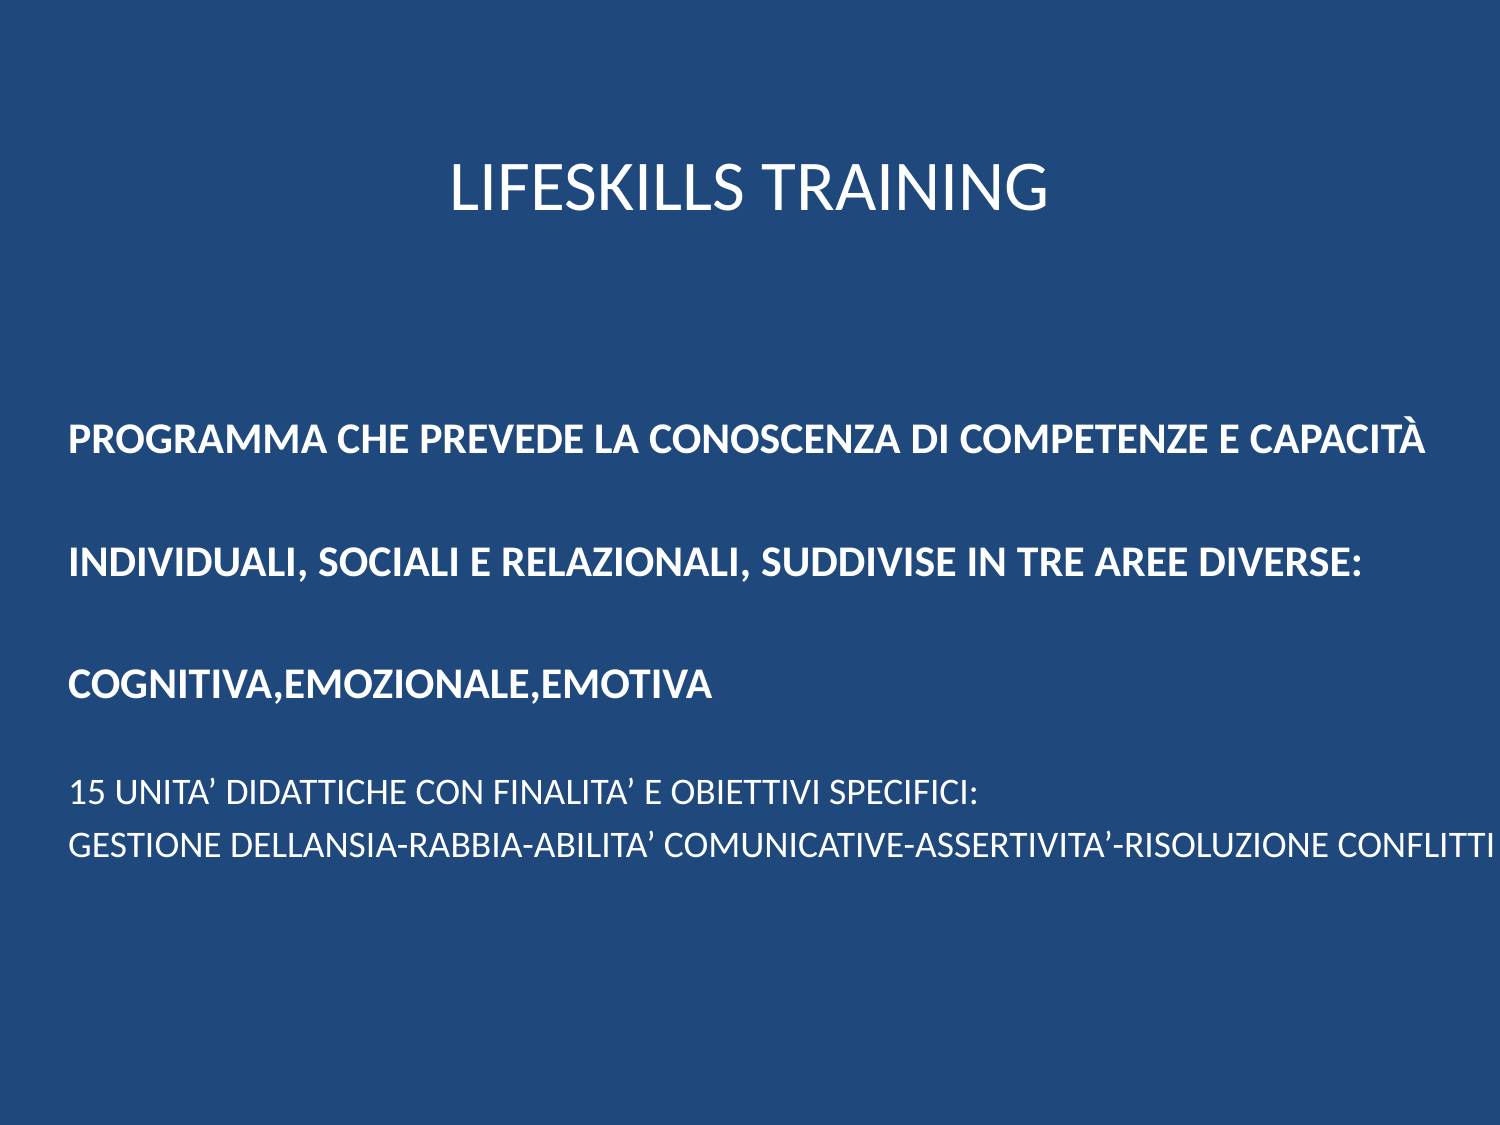

# LIFESKILLS TRAINING
PROGRAMMA CHE PREVEDE LA CONOSCENZA DI COMPETENZE E CAPACITÀ
INDIVIDUALI, SOCIALI E RELAZIONALI, SUDDIVISE IN TRE AREE DIVERSE:
COGNITIVA,EMOZIONALE,EMOTIVA
15 UNITA’ DIDATTICHE CON FINALITA’ E OBIETTIVI SPECIFICI:
GESTIONE DELLANSIA-RABBIA-ABILITA’ COMUNICATIVE-ASSERTIVITA’-RISOLUZIONE CONFLITTI